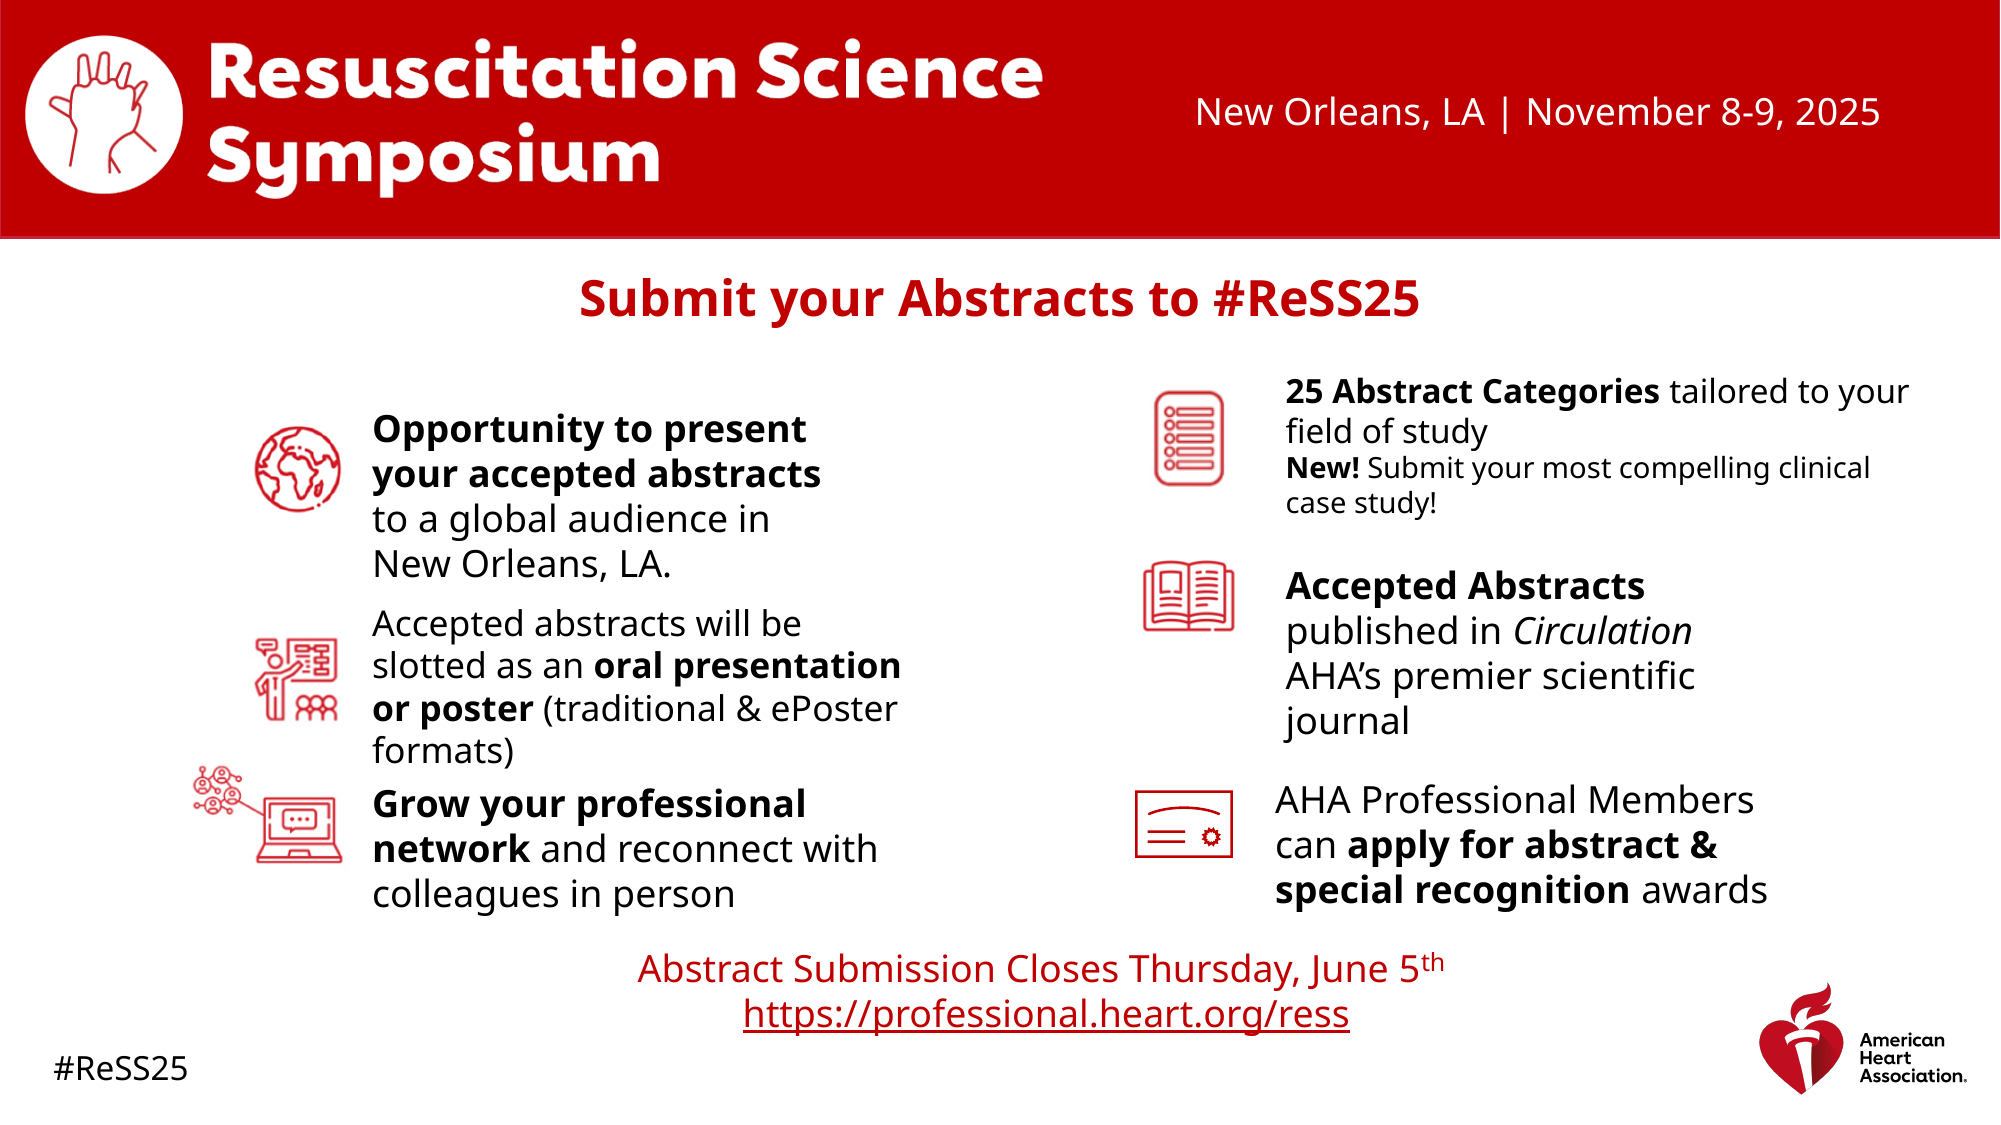

New Orleans, LA | November 8-9, 2025
Submit your Abstracts to #ReSS25
25 Abstract Categories tailored to your field of study
New! Submit your most compelling clinical case study!
Opportunity to present your accepted abstracts to a global audience in New Orleans, LA.
Accepted Abstracts published in Circulation AHA’s premier scientific journal
Accepted abstracts will be slotted as an oral presentation or poster (traditional & ePoster formats)
AHA Professional Members can apply for abstract & special recognition awards
Grow your professional network and reconnect with colleagues in person
Abstract Submission Closes Thursday, June 5th
https://professional.heart.org/ress
#ReSS25